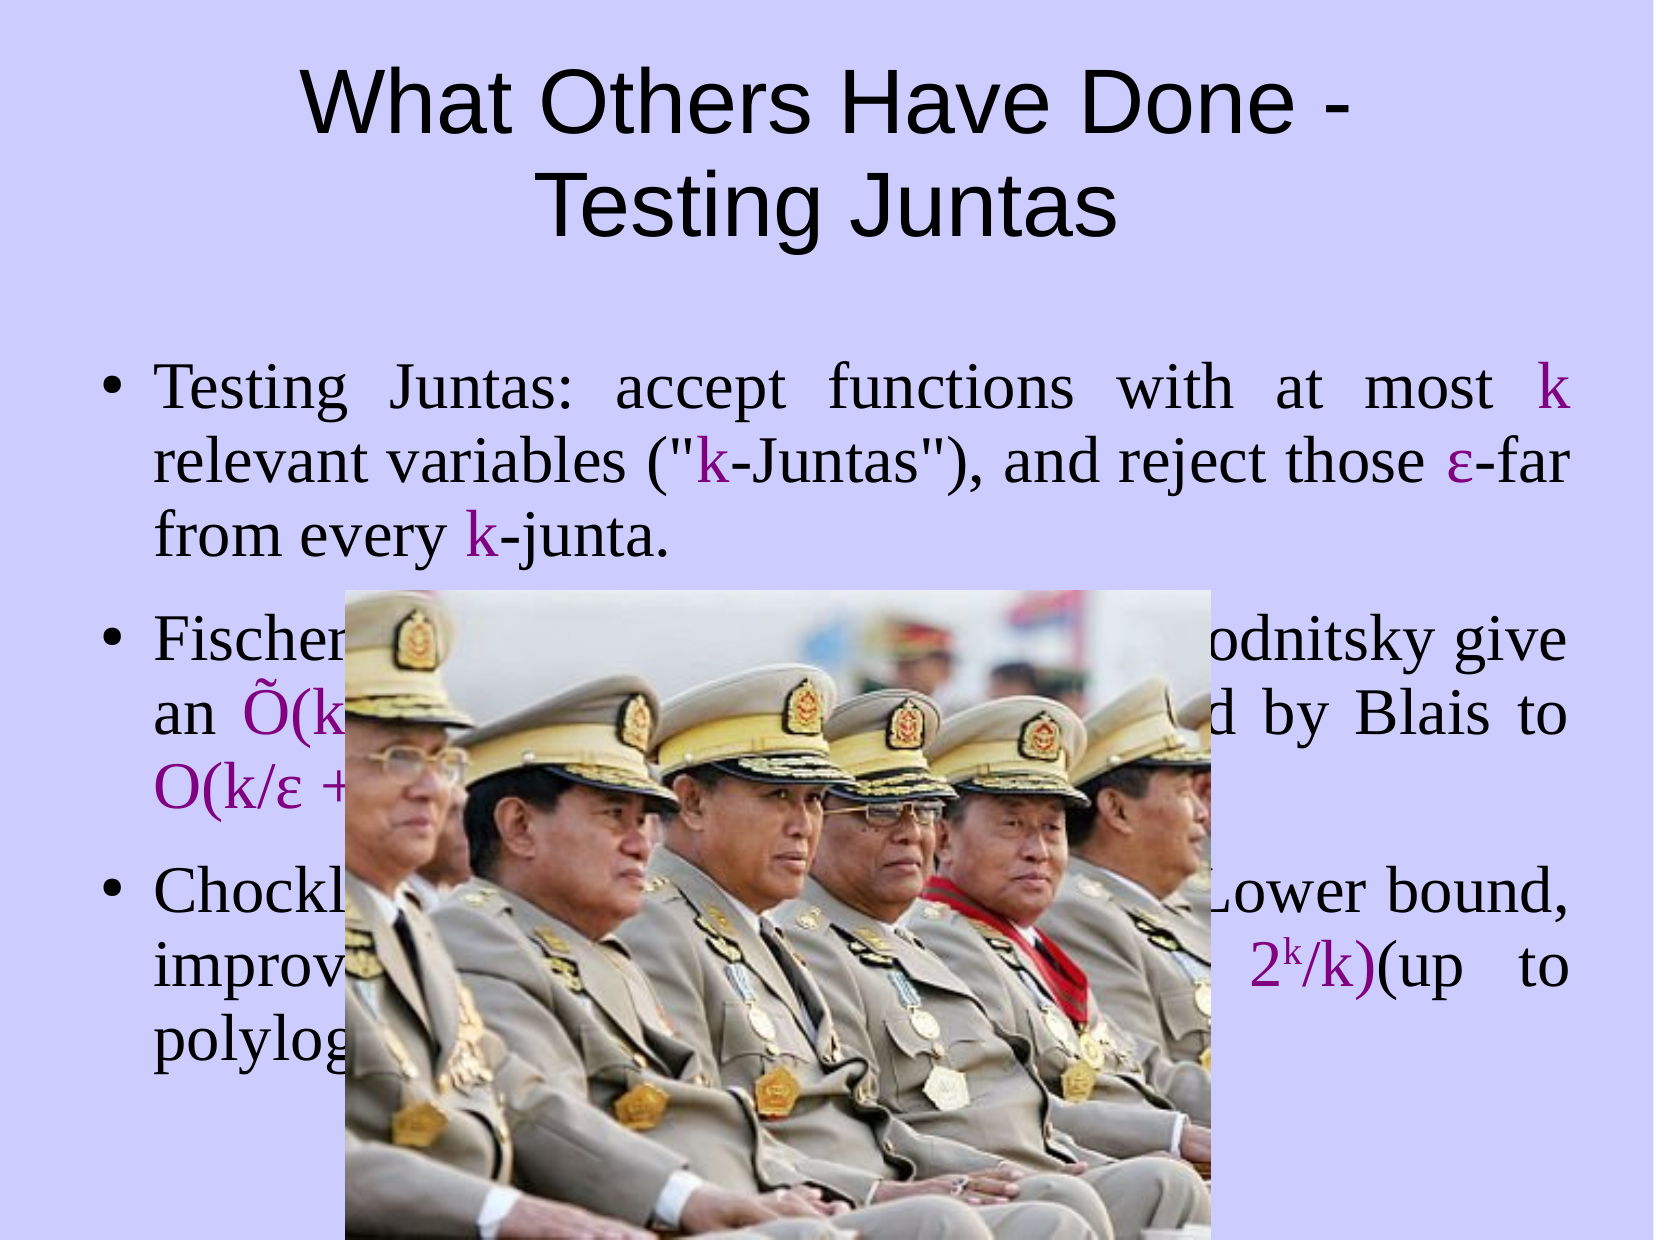

# What Others Have Done - Testing Juntas
Testing Juntas: accept functions with at most k relevant variables ("k-Juntas"), and reject those ε-far from every k-junta.
Fischer, Kindler, Ron, Safra and Samorodnitsky give an Õ(k2/ε) queries algorithm, improved by Blais to O(k/ε + k log(k)) queries.
Chockler and Gutfreund give an Ω(k) Lower bound, improved by Blais to min(Ω(k/ε), 2k/k)(up to polylog factors).